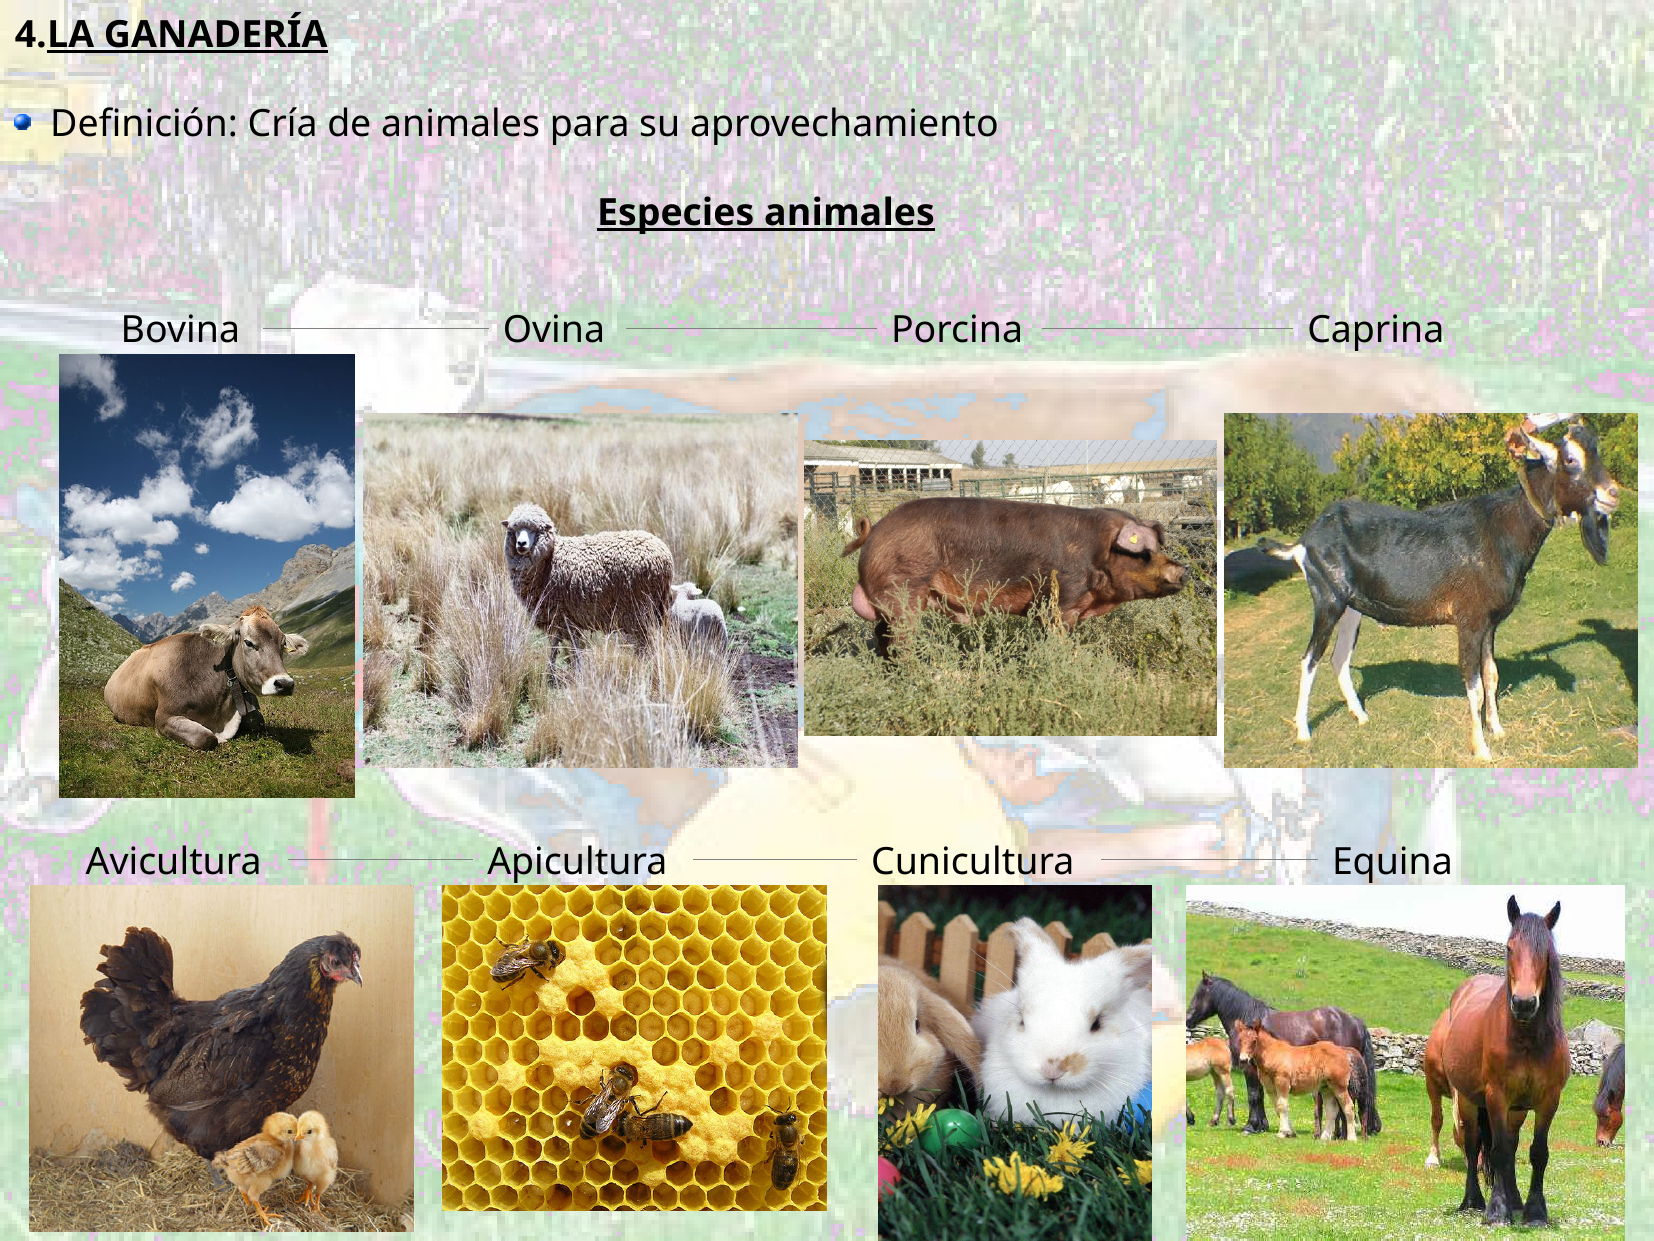

4.LA GANADERÍA
Definición: Cría de animales para su aprovechamiento
Especies animales
Bovina
Ovina
Porcina
Caprina
Avicultura
Apicultura
Cunicultura
Equina